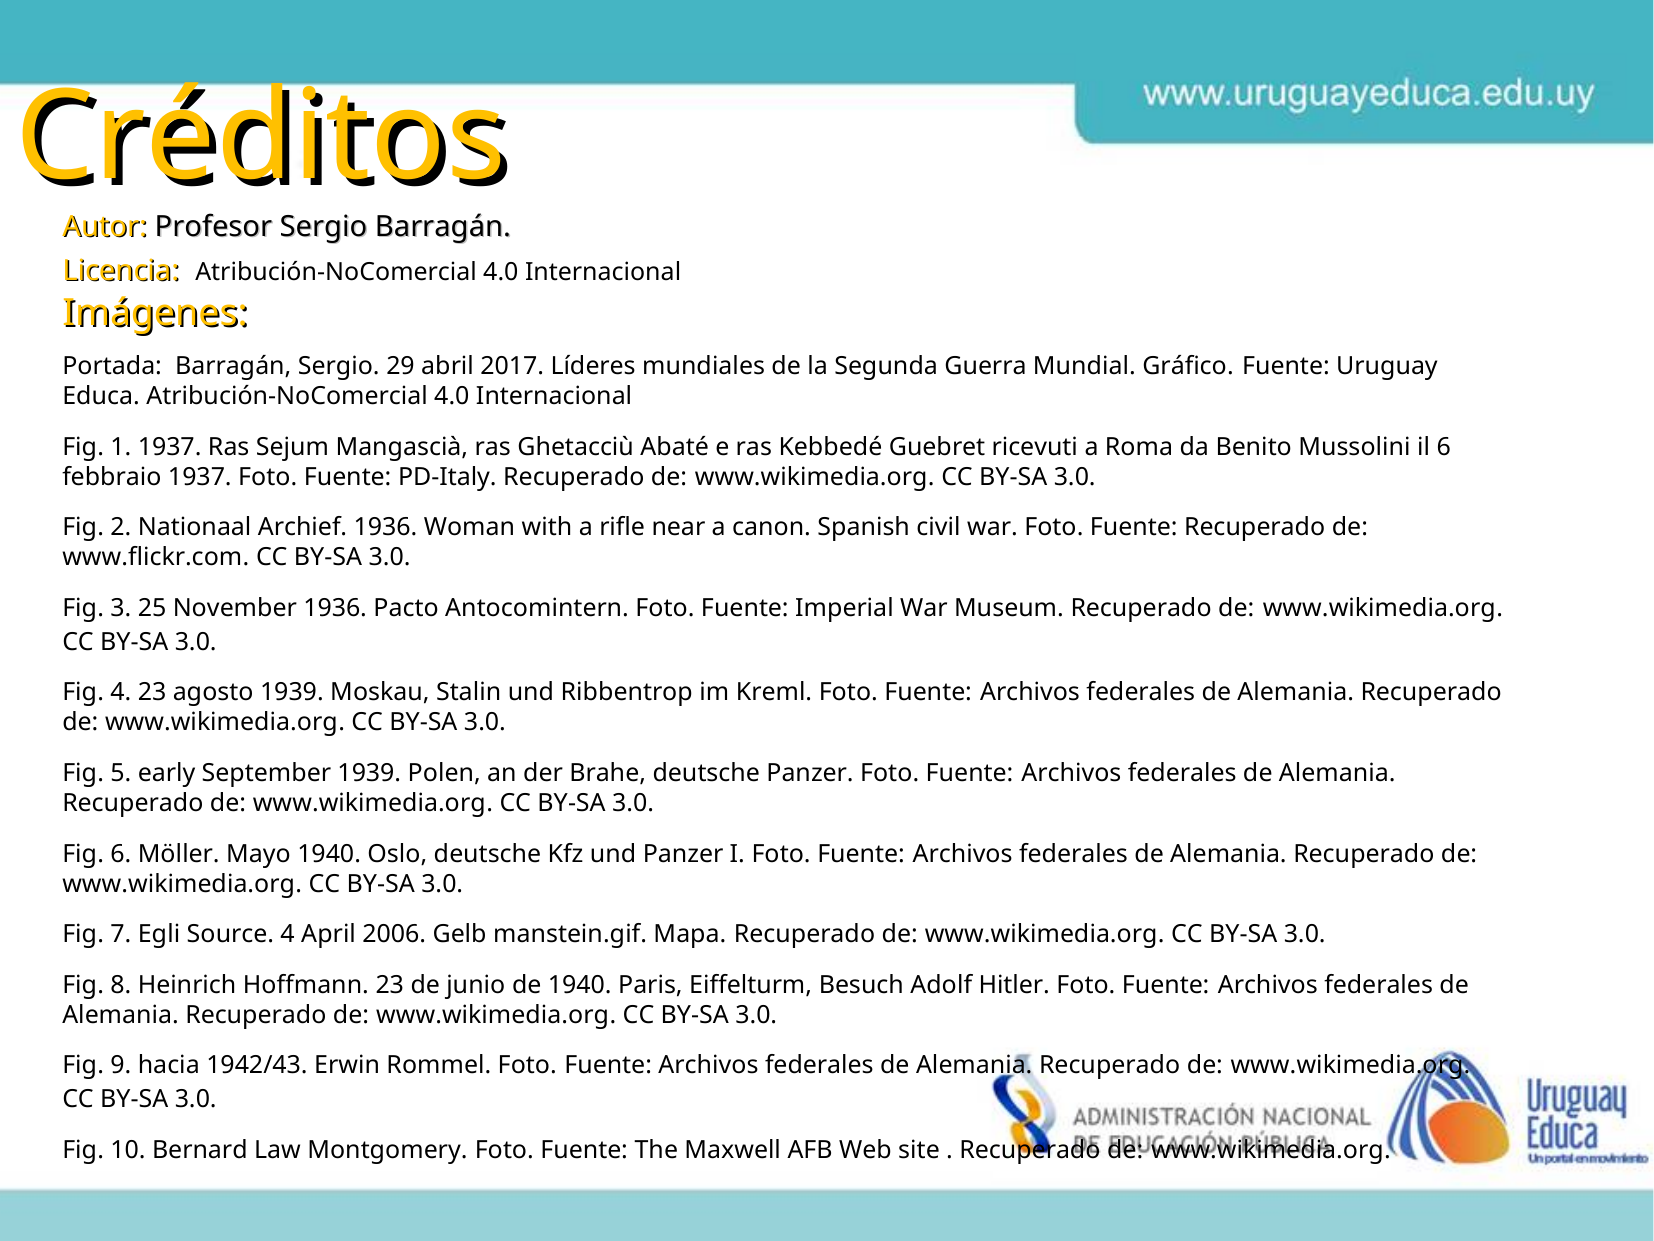

# Créditos
Autor: Profesor Sergio Barragán.
Licencia: Atribución-NoComercial 4.0 Internacional
Imágenes:
Portada: Barragán, Sergio. 29 abril 2017. Líderes mundiales de la Segunda Guerra Mundial. Gráfico. Fuente: Uruguay Educa. Atribución-NoComercial 4.0 Internacional
Fig. 1. 1937. Ras Sejum Mangascià, ras Ghetacciù Abaté e ras Kebbedé Guebret ricevuti a Roma da Benito Mussolini il 6 febbraio 1937. Foto. Fuente: PD-Italy. Recuperado de: www.wikimedia.org. CC BY-SA 3.0.
Fig. 2. Nationaal Archief. 1936. Woman with a rifle near a canon. Spanish civil war. Foto. Fuente: Recuperado de: www.flickr.com. CC BY-SA 3.0.
Fig. 3. 25 November 1936. Pacto Antocomintern. Foto. Fuente: Imperial War Museum. Recuperado de: www.wikimedia.org. CC BY-SA 3.0.
Fig. 4. 23 agosto 1939. Moskau, Stalin und Ribbentrop im Kreml. Foto. Fuente: Archivos federales de Alemania. Recuperado de: www.wikimedia.org. CC BY-SA 3.0.
Fig. 5. early September 1939. Polen, an der Brahe, deutsche Panzer. Foto. Fuente: Archivos federales de Alemania. Recuperado de: www.wikimedia.org. CC BY-SA 3.0.
Fig. 6. Möller. Mayo 1940. Oslo, deutsche Kfz und Panzer I. Foto. Fuente: Archivos federales de Alemania. Recuperado de: www.wikimedia.org. CC BY-SA 3.0.
Fig. 7. Egli Source. 4 April 2006. Gelb manstein.gif. Mapa. Recuperado de: www.wikimedia.org. CC BY-SA 3.0.
Fig. 8. Heinrich Hoffmann. 23 de junio de 1940. Paris, Eiffelturm, Besuch Adolf Hitler. Foto. Fuente: Archivos federales de Alemania. Recuperado de: www.wikimedia.org. CC BY-SA 3.0.
Fig. 9. hacia 1942/43. Erwin Rommel. Foto. Fuente: Archivos federales de Alemania. Recuperado de: www.wikimedia.org. CC BY-SA 3.0.
Fig. 10. Bernard Law Montgomery. Foto. Fuente: The Maxwell AFB Web site . Recuperado de: www.wikimedia.org.